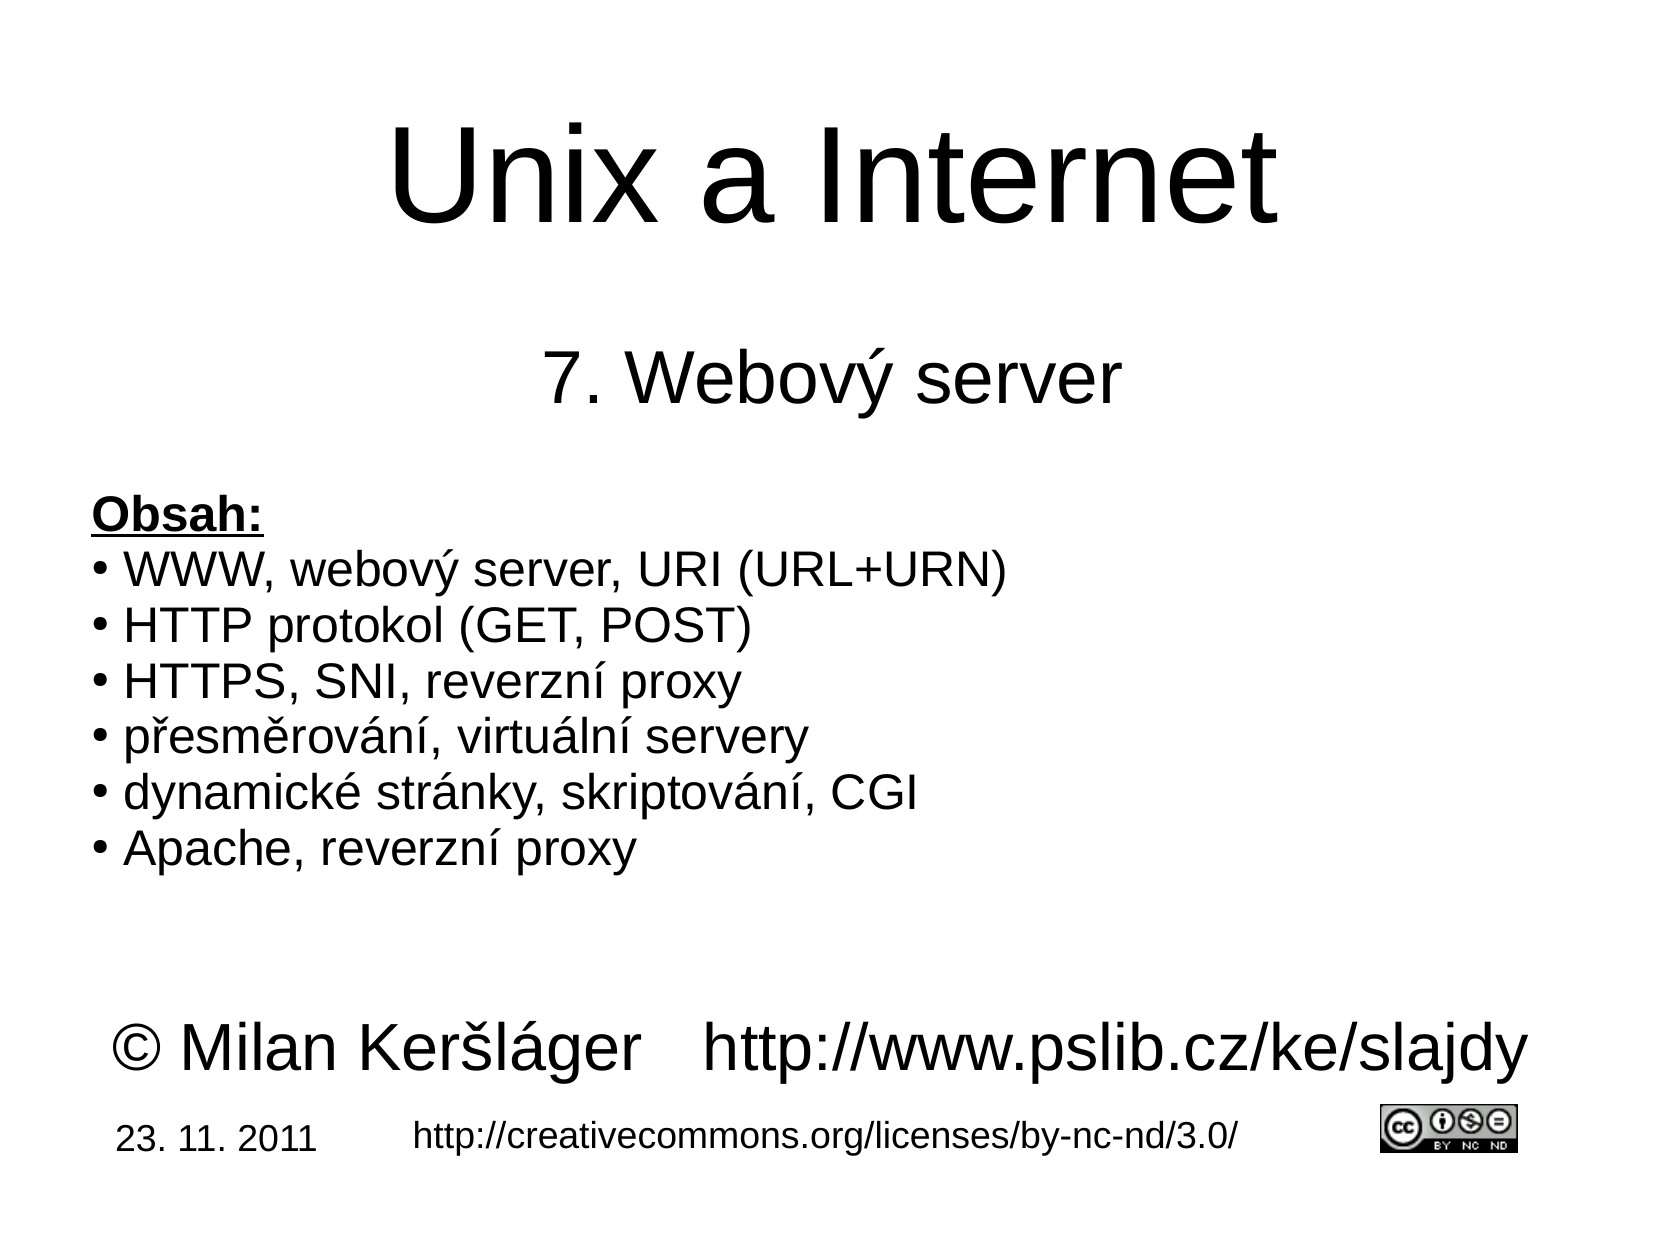

# Unix a Internet 7. Webový server
Obsah:
 WWW, webový server, URI (URL+URN)
 HTTP protokol (GET, POST)
 HTTPS, SNI, reverzní proxy
 přesměrování, virtuální servery
 dynamické stránky, skriptování, CGI
 Apache, reverzní proxy
© Milan Keršláger	http://www.pslib.cz/ke/slajdy
http://creativecommons.org/licenses/by-nc-nd/3.0/
23. 11. 2011